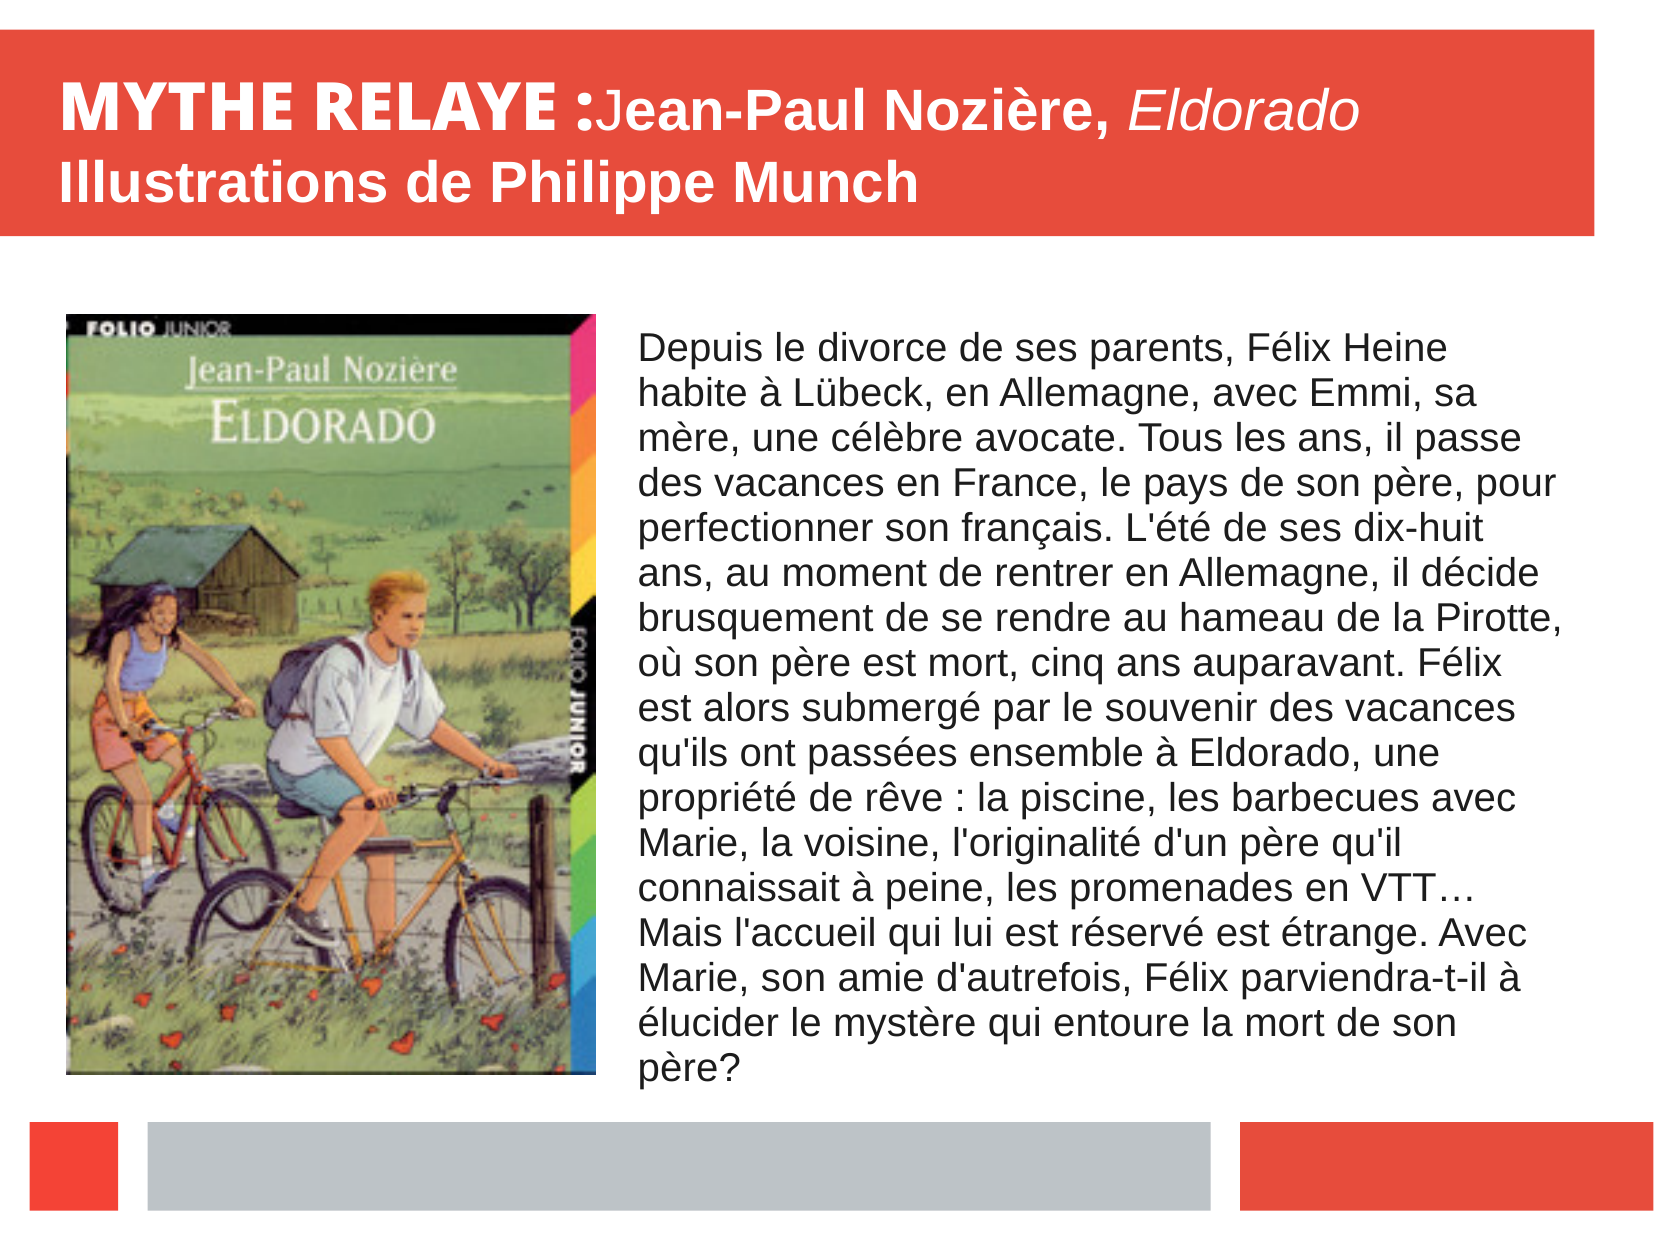

# MYTHE RELAYE :Jean-Paul Nozière, Eldorado Illustrations de Philippe Munch
Depuis le divorce de ses parents, Félix Heine habite à Lübeck, en Allemagne, avec Emmi, sa mère, une célèbre avocate. Tous les ans, il passe des vacances en France, le pays de son père, pour perfectionner son français. L'été de ses dix-huit ans, au moment de rentrer en Allemagne, il décide brusquement de se rendre au hameau de la Pirotte, où son père est mort, cinq ans auparavant. Félix est alors submergé par le souvenir des vacances qu'ils ont passées ensemble à Eldorado, une propriété de rêve : la piscine, les barbecues avec Marie, la voisine, l'originalité d'un père qu'il connaissait à peine, les promenades en VTT… Mais l'accueil qui lui est réservé est étrange. Avec Marie, son amie d'autrefois, Félix parviendra-t-il à élucider le mystère qui entoure la mort de son père?